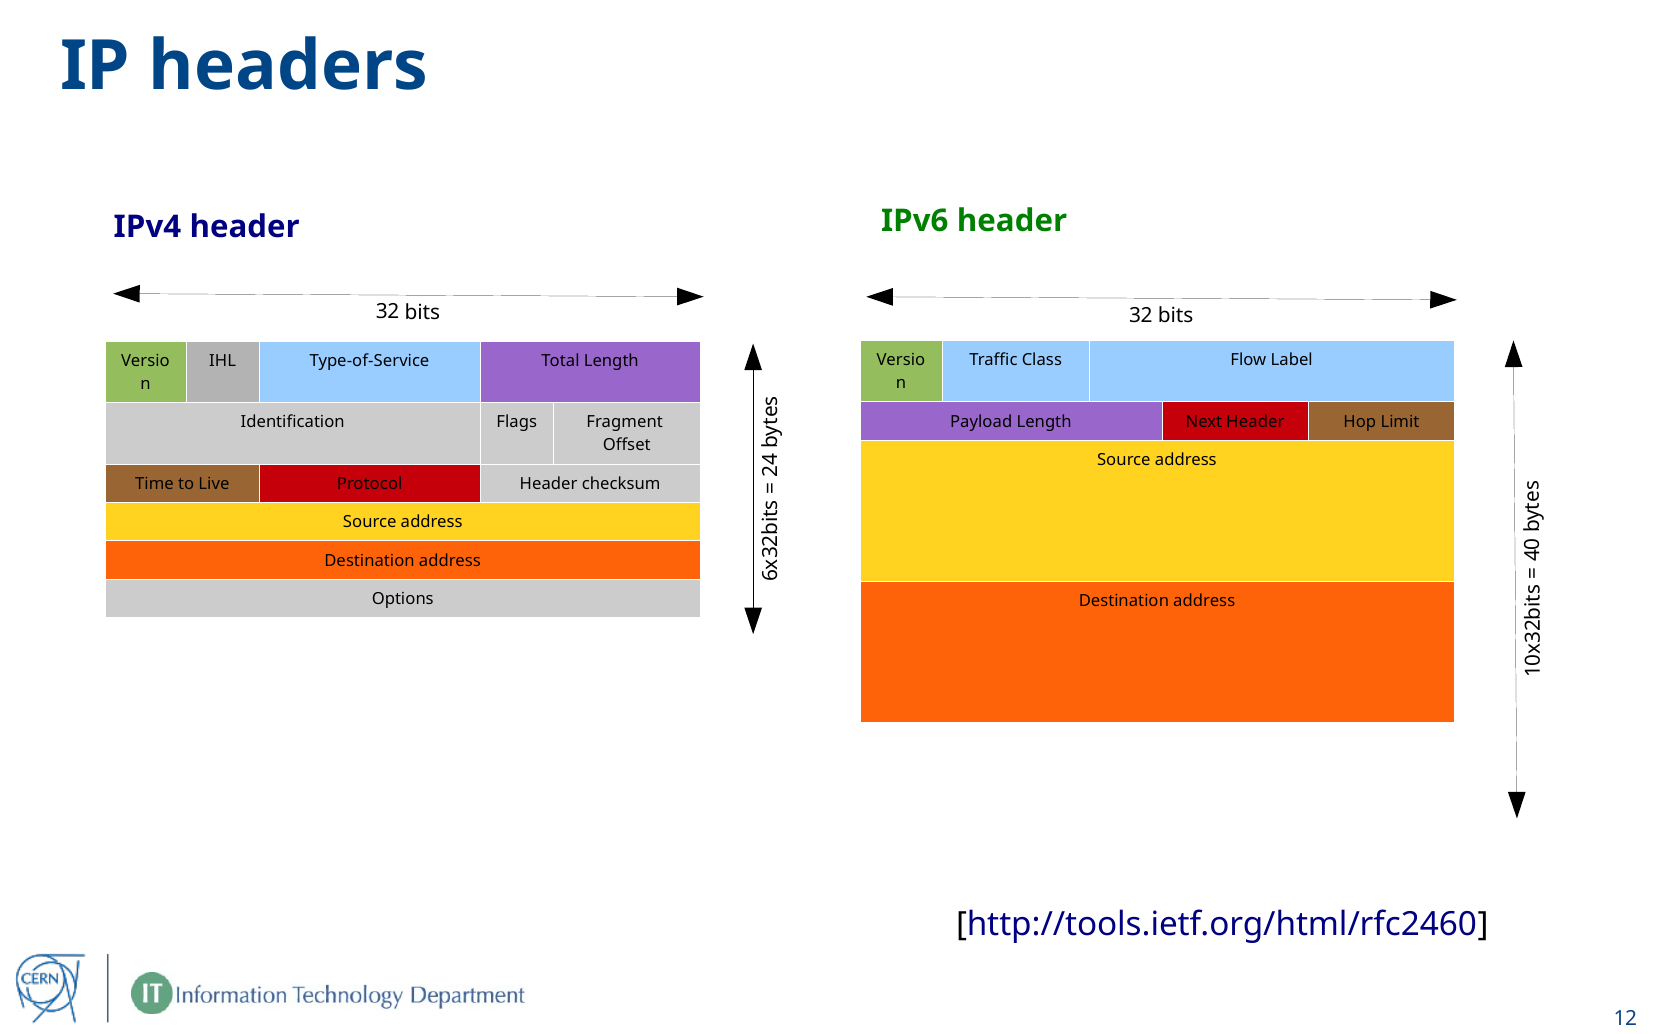

# IP headers
IPv6 header
IPv4 header
32 bits
32 bits
| Version | Traffic Class | Flow Label | | |
| --- | --- | --- | --- | --- |
| Payload Length | | | Next Header | Hop Limit |
| Source address | | | | |
| Destination address | | | | |
10x32bits = 40 bytes
| Version | IHL | Type-of-Service | Total Length | |
| --- | --- | --- | --- | --- |
| Identification | | | Flags | Fragment Offset |
| Time to Live | | Protocol | Header checksum | |
| Source address | | | | |
| Destination address | | | | |
| Options | | | | |
6x32bits = 24 bytes
[http://tools.ietf.org/html/rfc2460]